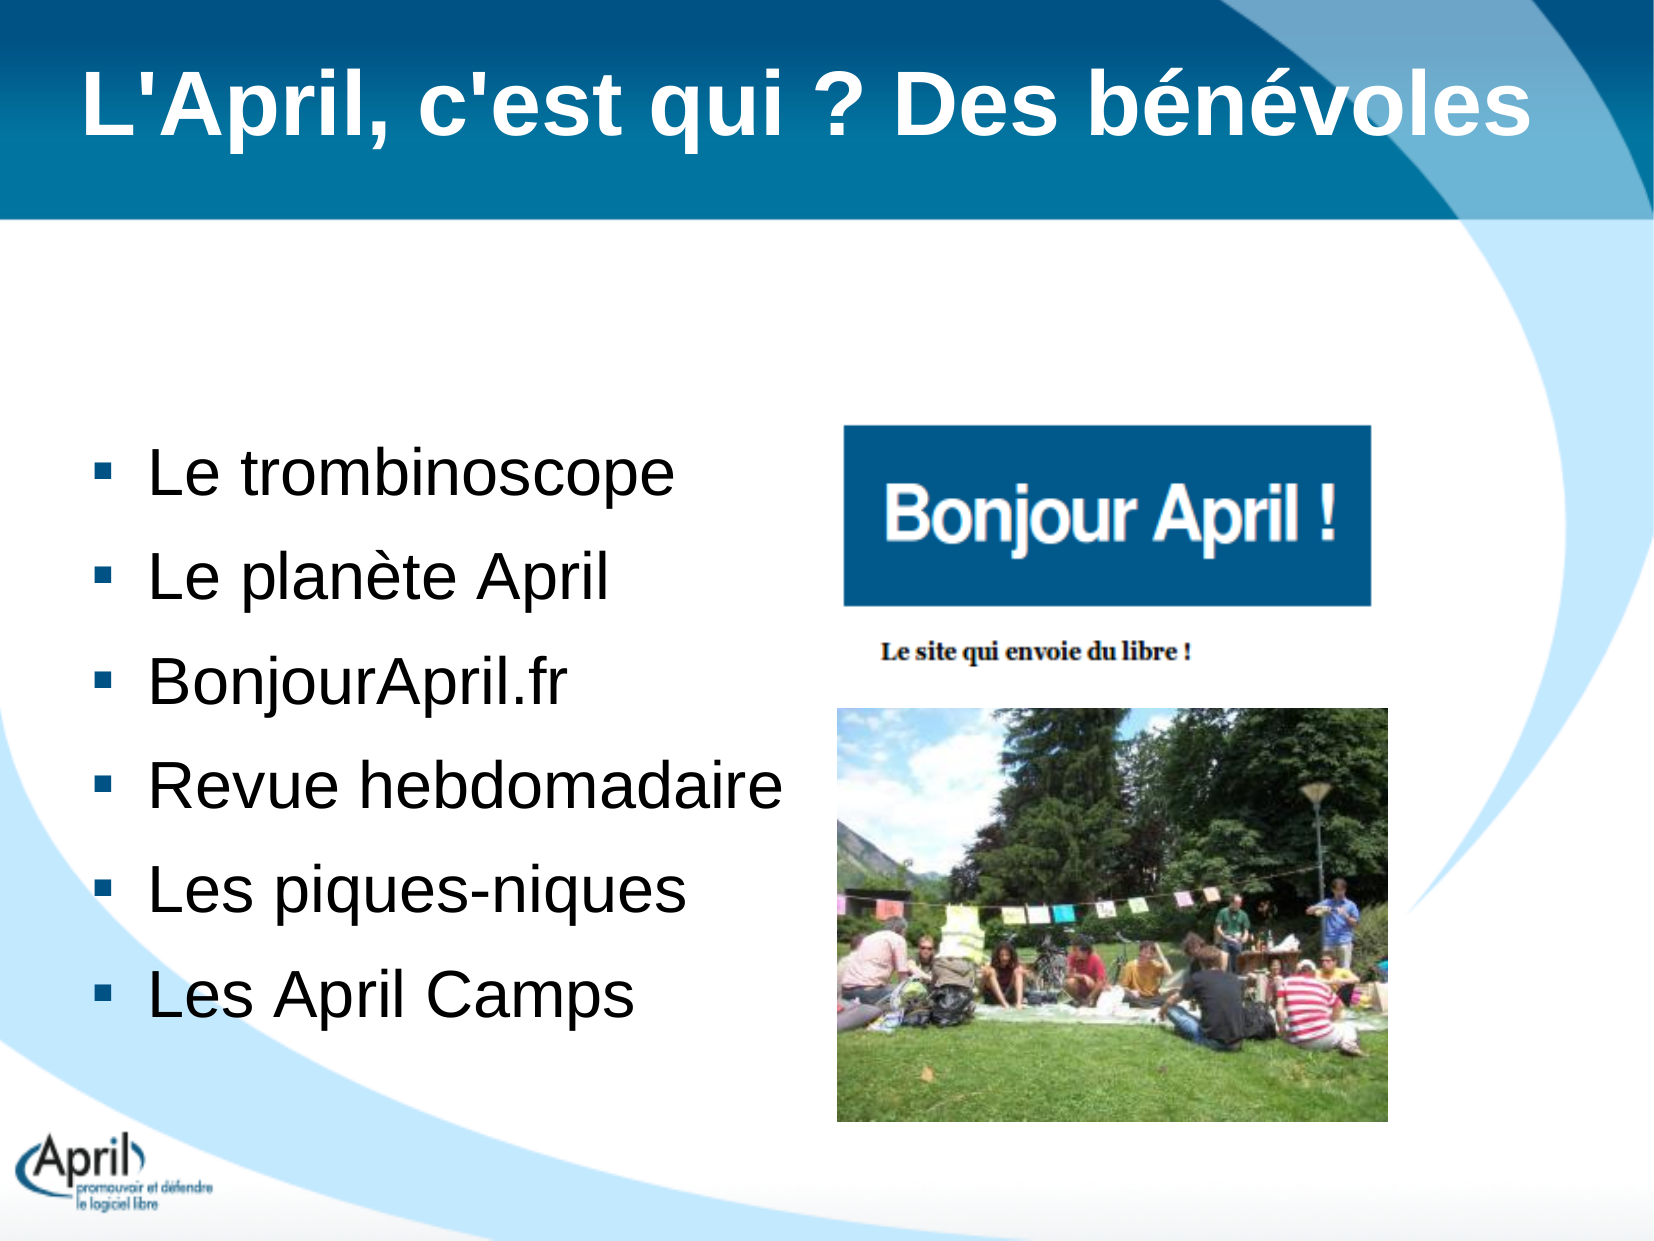

# L'April, c'est qui ? Des bénévoles
Le trombinoscope
Le planète April
BonjourApril.fr
Revue hebdomadaire
Les piques-niques
Les April Camps